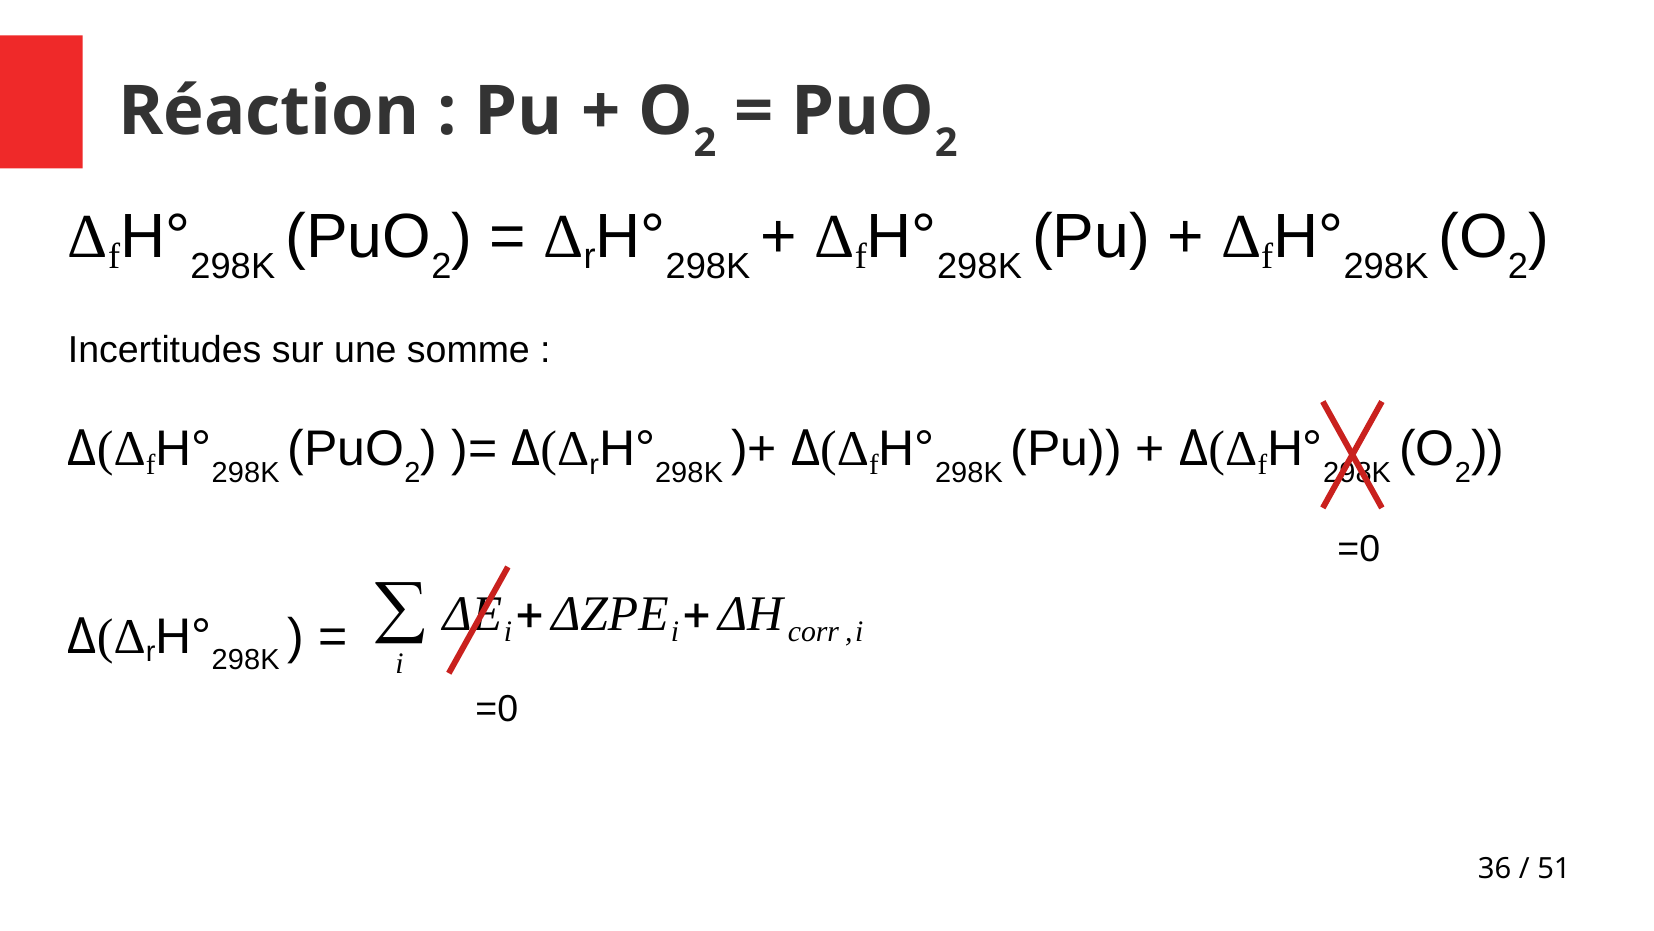

# Réaction : Pu + O2 = PuO2
ΔfH°298K (PuO2) = ΔrH°298K + ΔfH°298K (Pu) + ΔfH°298K (O2)
Incertitudes sur une somme :
Δ(ΔfH°298K (PuO2) )= Δ(ΔrH°298K )+ Δ(ΔfH°298K (Pu)) + Δ(ΔfH°298K (O2))
Δ(ΔrH°298K ) =
=0
=0
36